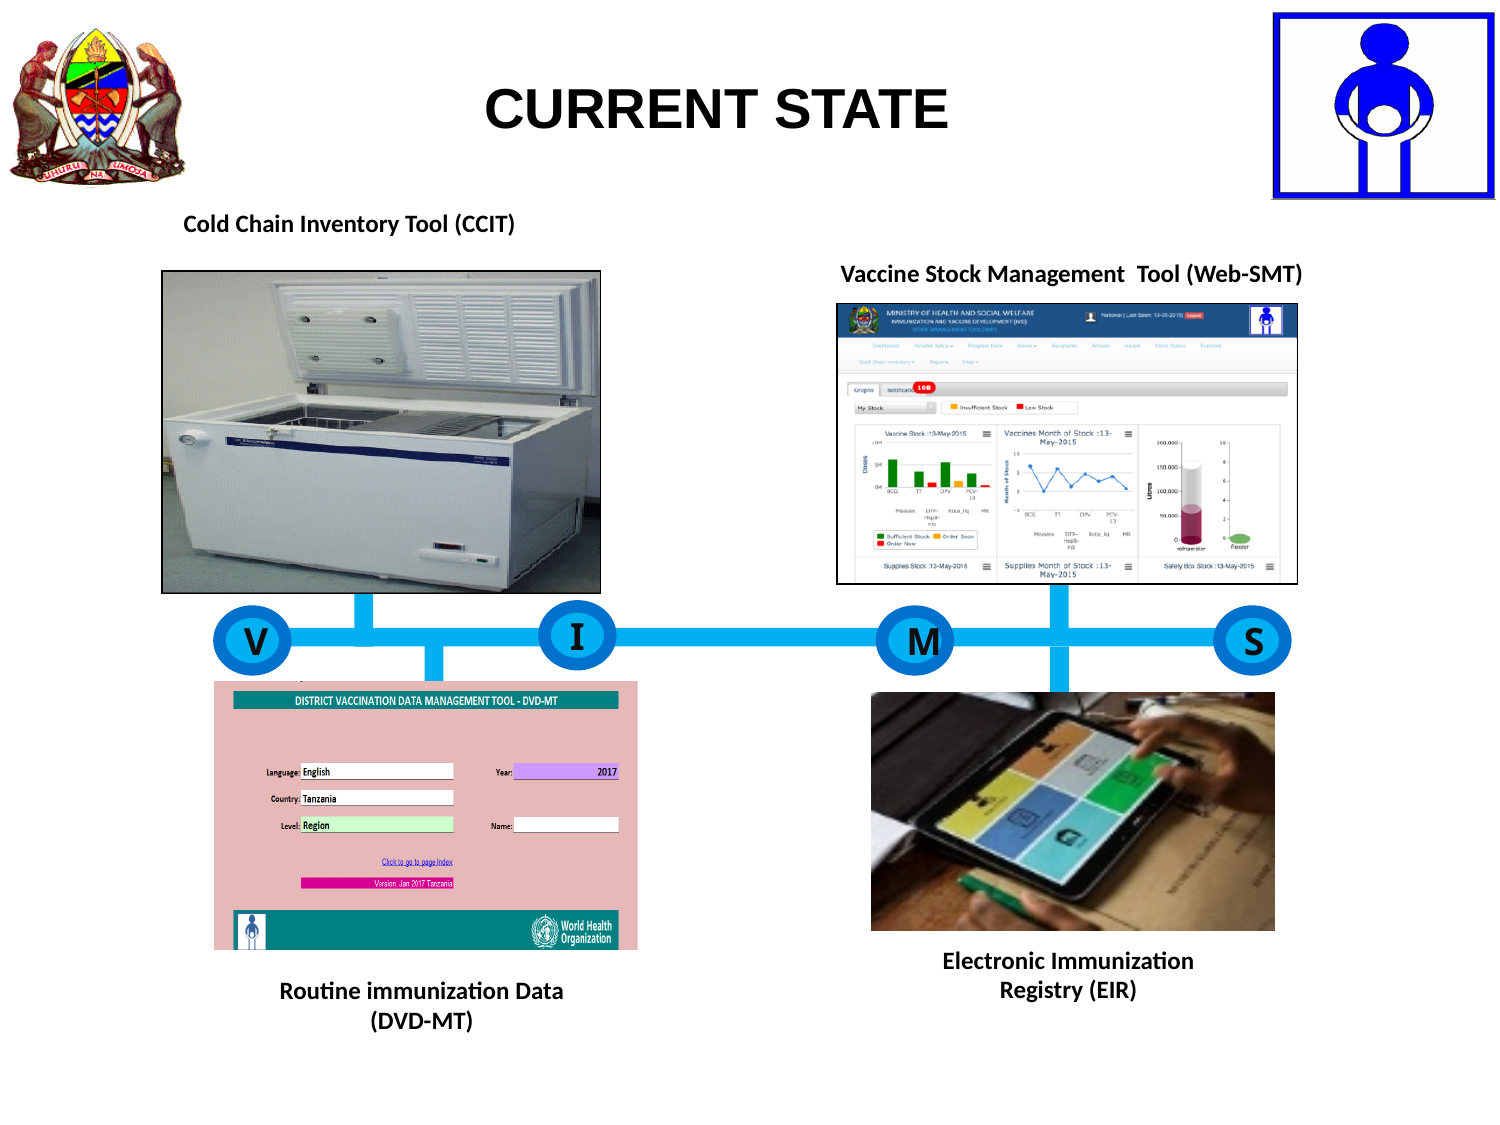

# CURRENT STATE
Cold Chain Inventory Tool (CCIT)
Vaccine Stock Management Tool (Web-SMT)
I
V
M
S
Routine immunization Data
Electronic Immunization Registry (EIR)
Routine immunization Data (DVD-MT)